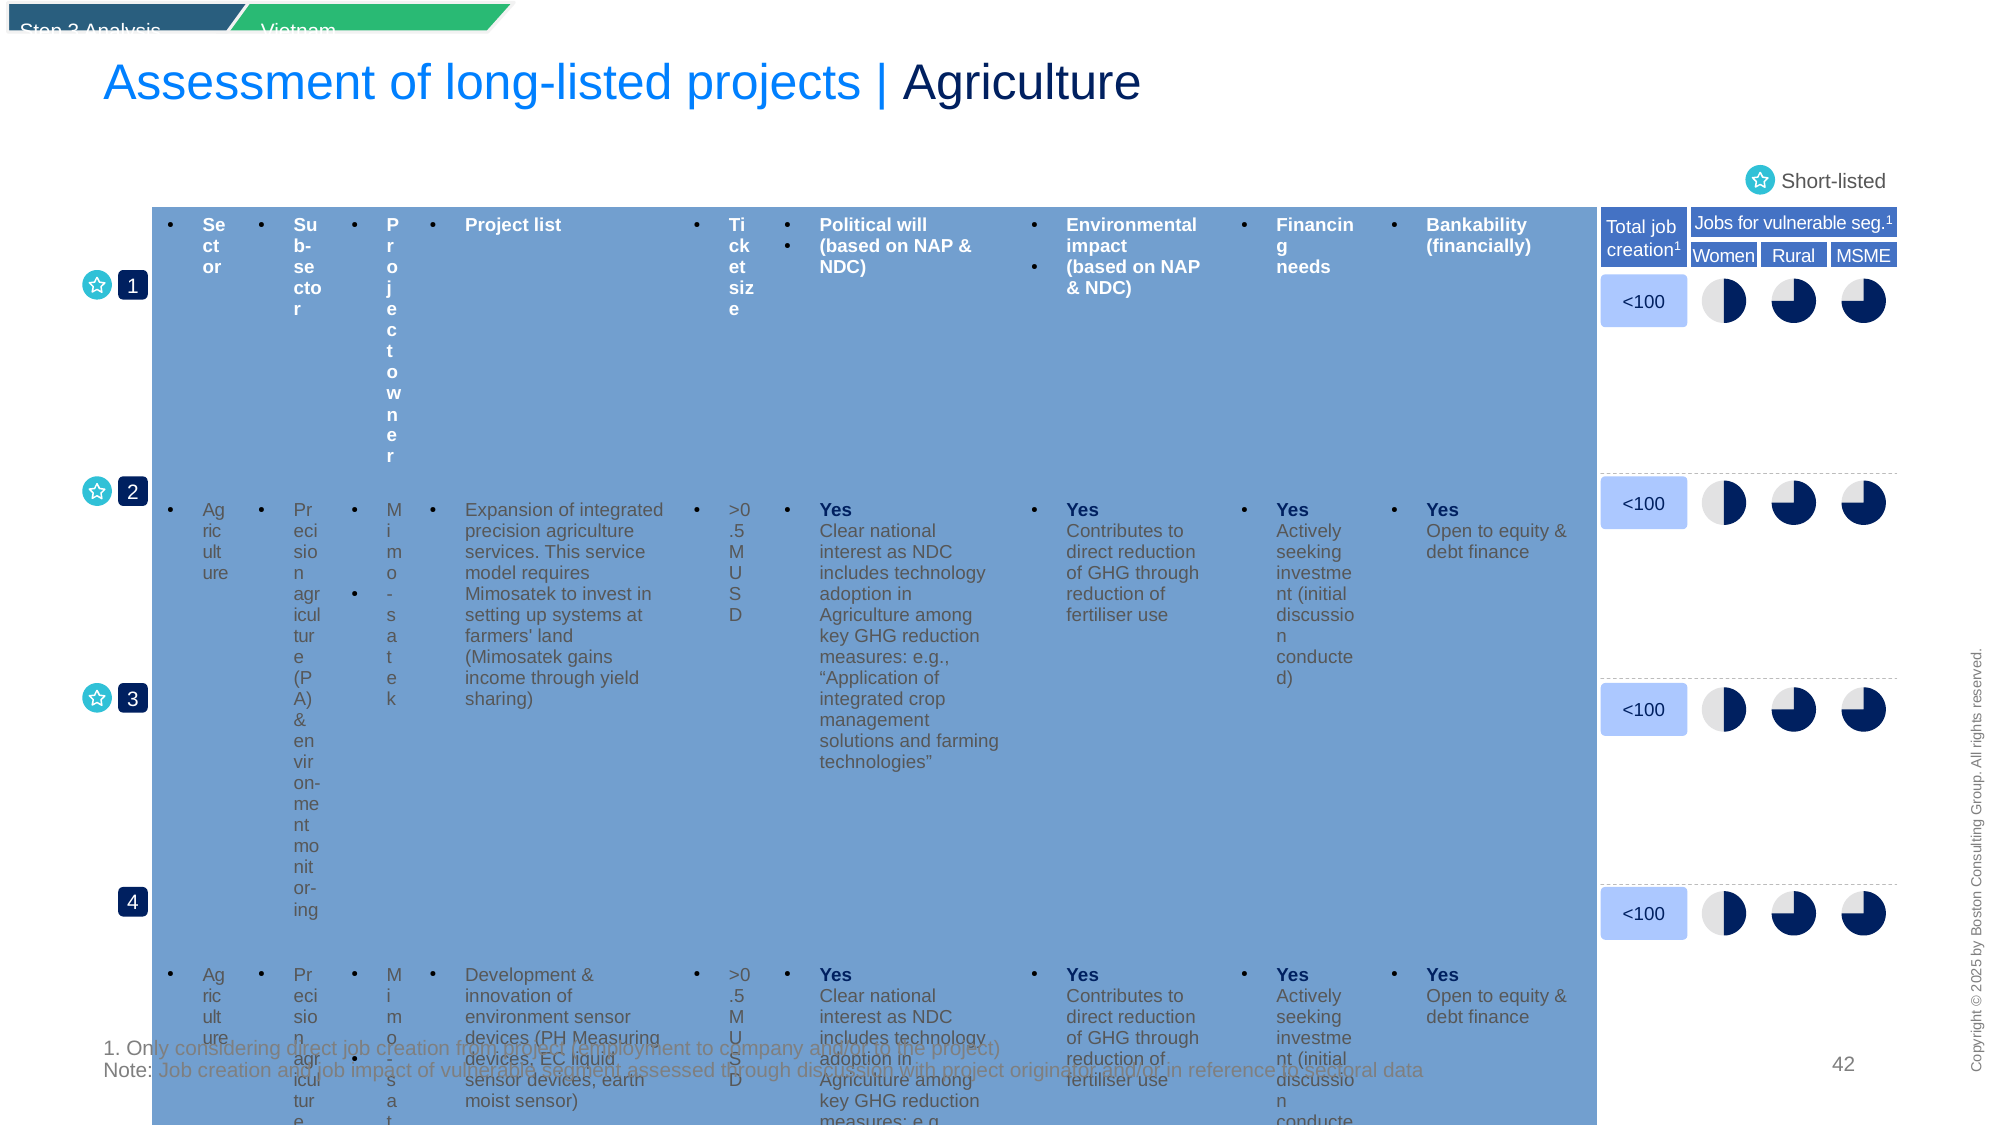

Step 3 Analysis
Vietnam
# Assessment of long-listed projects | Agriculture
Short-listed
| Sector | Sub-sector | Project owner | Project list | Ticket size | Political will (based on NAP & NDC) | Environmental impact (based on NAP & NDC) | Financing needs | Bankability (financially) |
| --- | --- | --- | --- | --- | --- | --- | --- | --- |
| Agriculture | Precision agriculture (PA) & environ-ment monitor-ing | Mimo -satek | Expansion of integrated precision agriculture services. This service model requires Mimosatek to invest in setting up systems at farmers' land (Mimosatek gains income through yield sharing) | >0.5M USD | Yes Clear national interest as NDC includes technology adoption in Agriculture among key GHG reduction measures: e.g., “Application of integrated crop management solutions and farming technologies” | Yes Contributes to direct reduction of GHG through reduction of fertiliser use | Yes Actively seeking investment (initial discussion conducted) | Yes Open to equity & debt finance |
| Agriculture | Precision agriculture (PA) & environ-ment monito- ring | Mimo -satek | Development & innovation of environment sensor devices (PH Measuring devices, EC liquid sensor devices, earth moist sensor) | >0.5M USD | Yes Clear national interest as NDC includes technology adoption in Agriculture among key GHG reduction measures: e.g., “Application of integrated crop management solutions and farming technologies” | Yes Contributes to direct reduction of GHG through reduction of fertiliser use | Yes Actively seeking investment (initial discussion conducted) | Yes Open to equity & debt finance |
| Agriculture | Precision agricult-ure & environ-ment monitor-ing | Cas Energy | Expansion of Agri-station (system tracking Temperature & Humidity Wind Speed & Direction Solar Radiation Rainfall Soil Temperature, Moisture & EC) | 50M USD | Yes Clear national interest as NDC includes technology adoption in Agriculture among key GHG reduction measures: e.g., “Application of integrated crop management solutions and farming technologies” | Yes Contributes to direct reduction of GHG through reduction of fertiliser use | Yes Actively seeking investment (initial discussion conducted) | Yes Open to equity & debt finance (4-5% interest rate) |
| Agriculture | Organic farming & products | Agrivary | Expansion of organic fertiliser development services in Vietnam (most financing will be used for raw material purchasing) | 2-3M | Yes National interest is high as NDC includes “circulation of agricultural waste as organic fertiliser” among measures to reduce greenhouse gas emissions | Yes Contributes to direct reduction of GHG through reduction of traditional fertiliser use | Yes Actively seeking investment (initial discussion conducted) | Yes Open for equity investment from investors with expertise in ESG |
Total job
creation1
Jobs for vulnerable seg.1
Women
Rural
MSME
1
<100
2
<100
3
<100
4
<100
1. Only considering direct job creation from project (employment to company and/or to the project)
Note: Job creation and job impact of vulnerable segment assessed through discussion with project originator and/or in reference to sectoral data